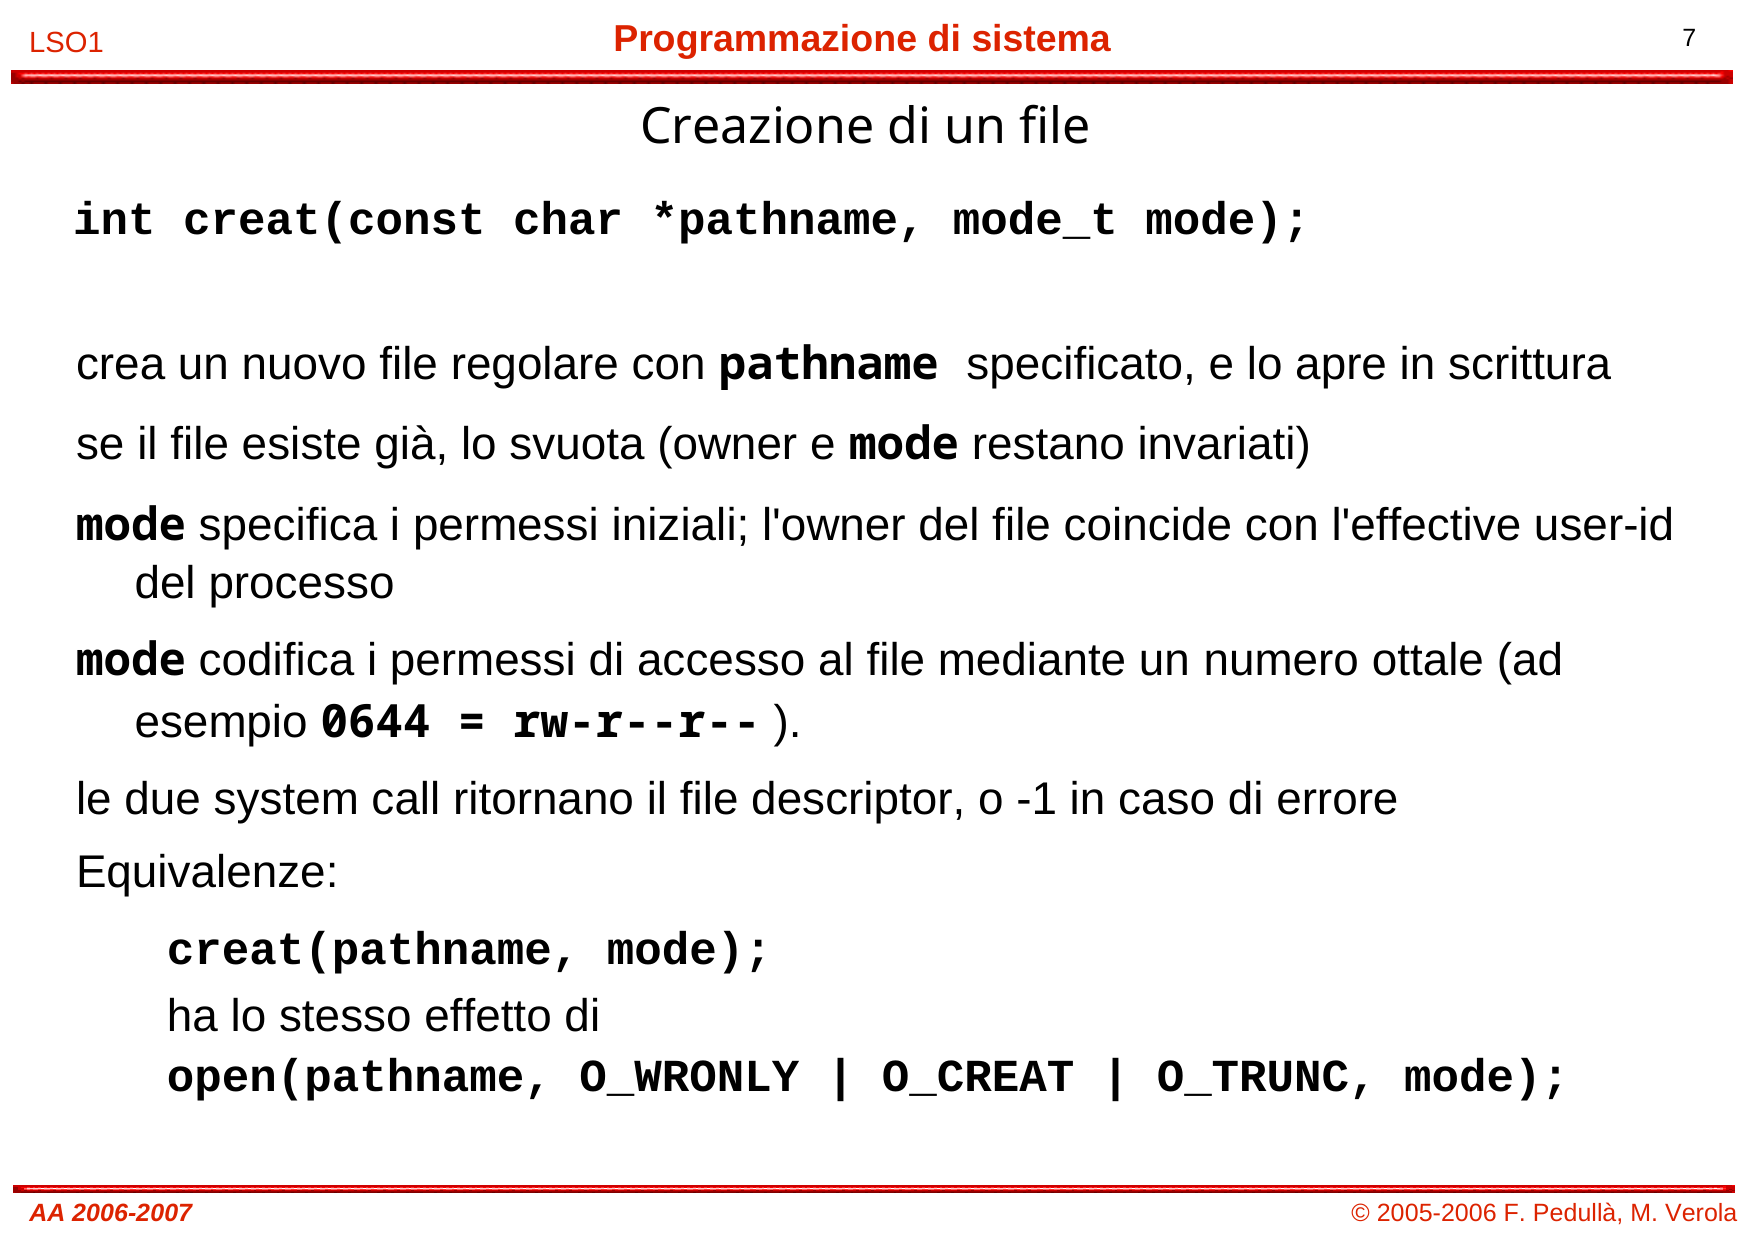

Creazione di un file
# int creat(const char *pathname, mode_t mode);
crea un nuovo file regolare con pathname specificato, e lo apre in scrittura
se il file esiste già, lo svuota (owner e mode restano invariati)
mode specifica i permessi iniziali; l'owner del file coincide con l'effective user-id del processo
mode codifica i permessi di accesso al file mediante un numero ottale (ad esempio 0644 = rw-r--r-- ).
le due system call ritornano il file descriptor, o -1 in caso di errore
Equivalenze:
creat(pathname, mode);
ha lo stesso effetto di
open(pathname, O_WRONLY | O_CREAT | O_TRUNC, mode);